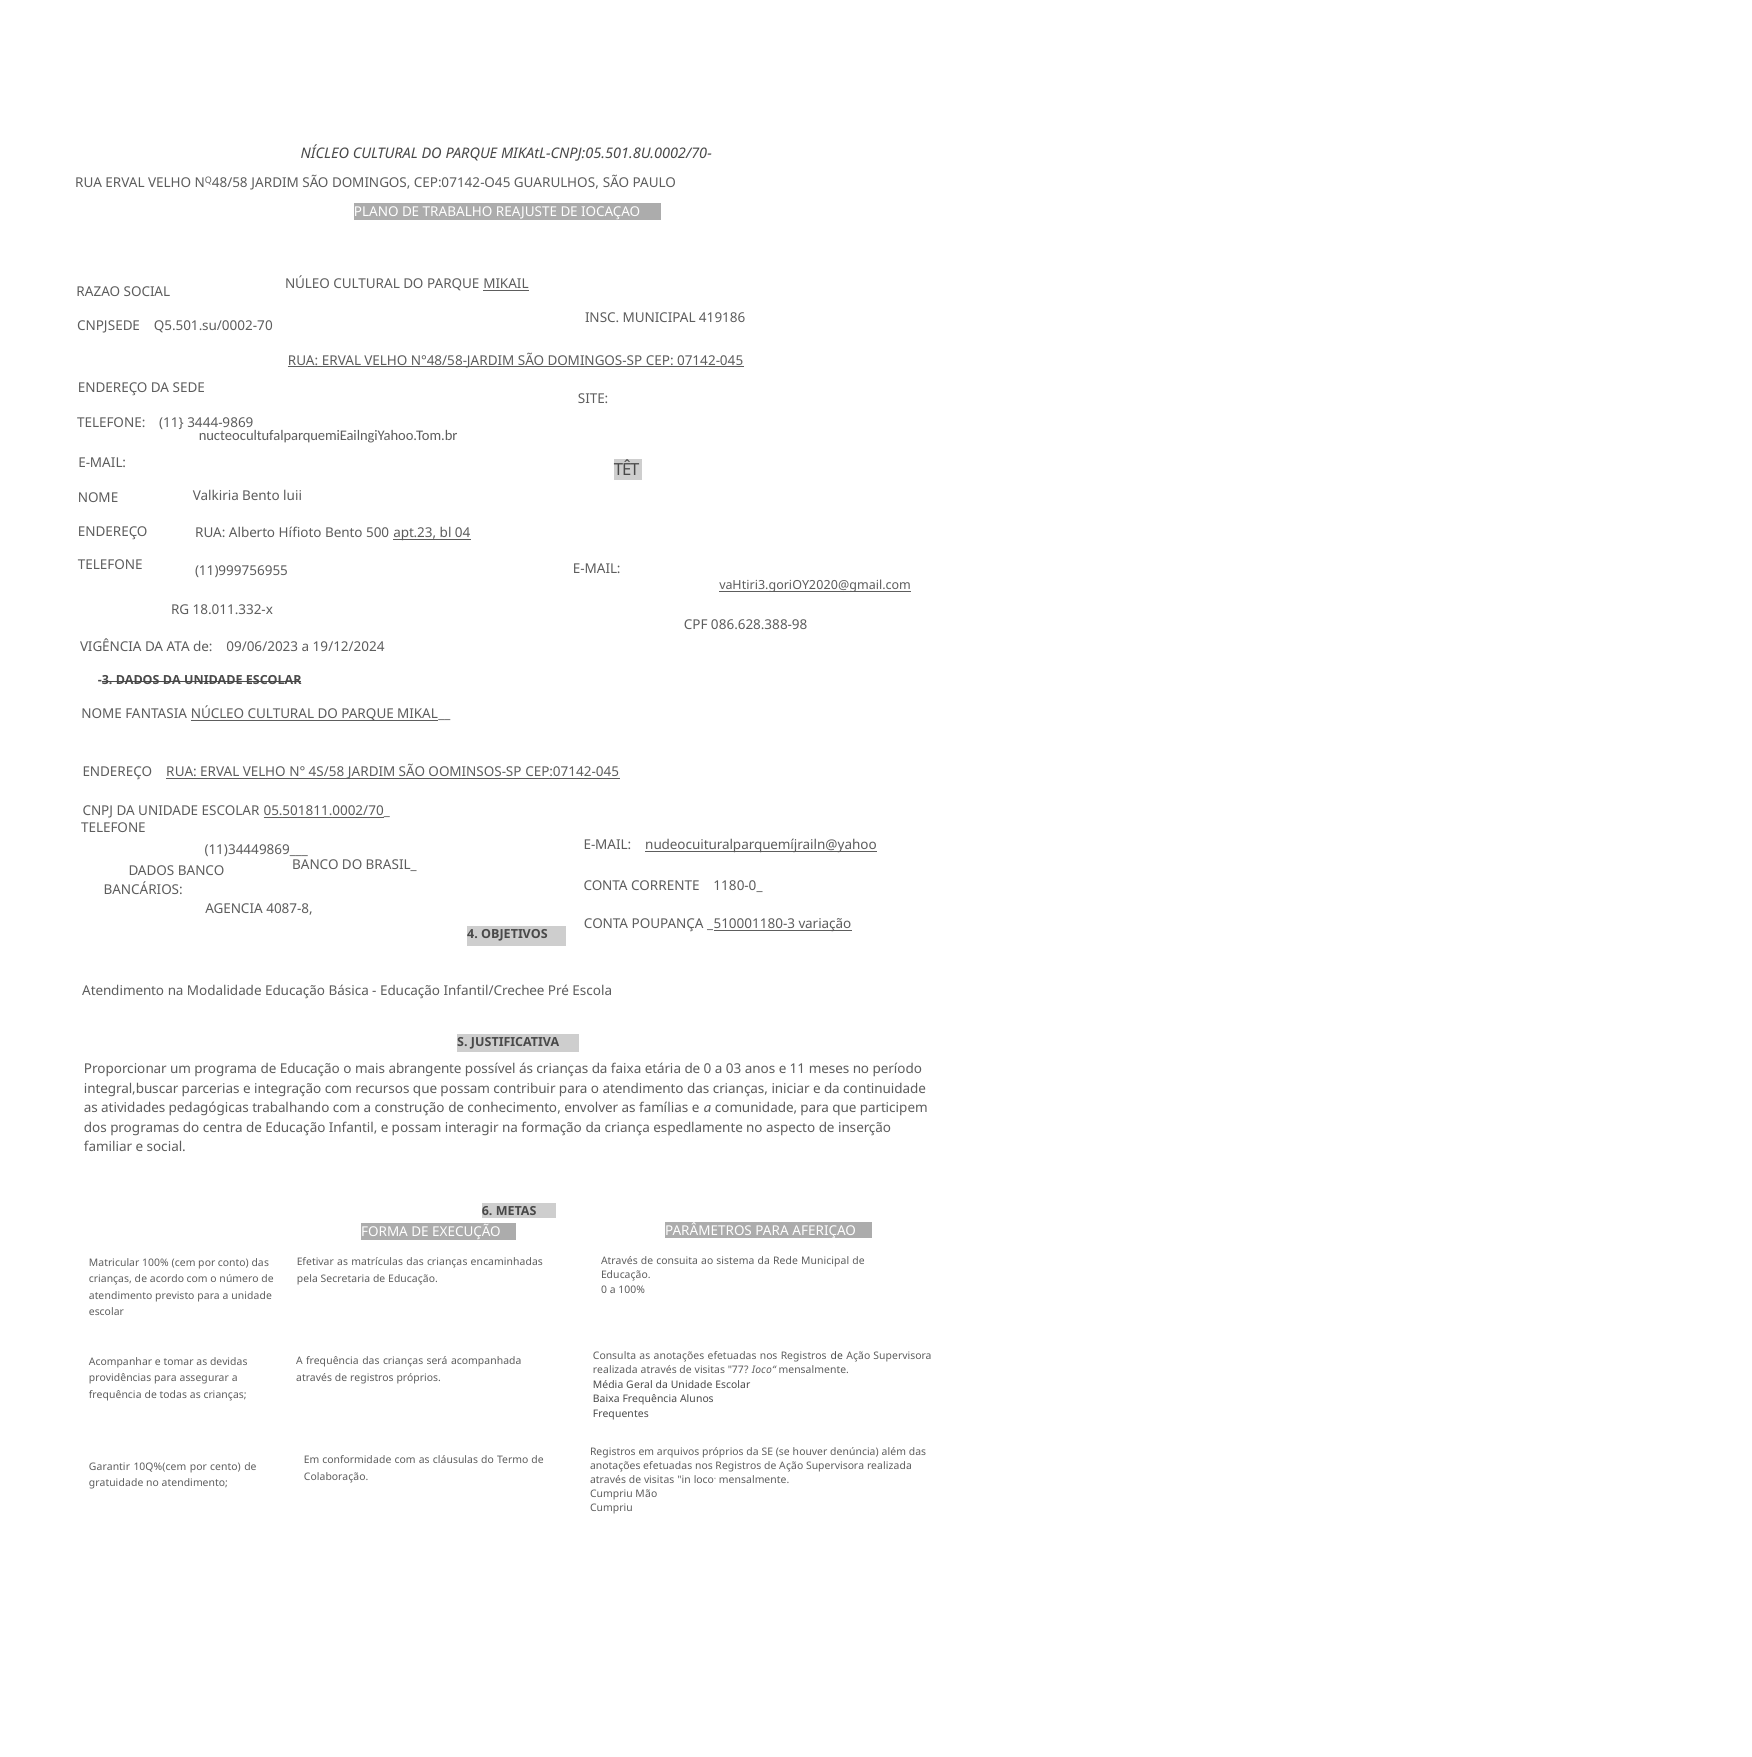

NÍCLEO CULTURAL DO PARQUE MIKAtL-CNPJ:05.501.8U.0002/70-
RUA ERVAL VELHO NQ48/58 JARDIM SÃO DOMINGOS, CEP:07142-O45 GUARULHOS, SÃO PAULO
PLANO DE TRABALHO REAJUSTE DE IOCAÇAO
NÚLEO CULTURAL DO PARQUE MIKAIL
RAZAO SOCIAL
INSC. MUNICIPAL 419186
CNPJSEDE Q5.501.su/0002-70
RUA: ERVAL VELHO N°48/58-JARDIM SÃO DOMINGOS-SP CEP: 07142-045
ENDEREÇO DA SEDE
SITE:
TELEFONE: (11} 3444-9869
nucteocultufalparquemiEailngiYahoo.Tom.br
E-MAIL:
TÊT
Valkiria Bento luii
NOME
ENDEREÇO
TELEFONE
RUA: Alberto Hífioto Bento 500 apt.23, bl 04
vaHtiri3.goriOY2020@gmail.com CPF 086.628.388-98
E-MAIL:
(11)999756955
RG 18.011.332-x
VIGÊNCIA DA ATA de: 09/06/2023 a 19/12/2024
-3. DADOS DA UNIDADE ESCOLAR
NOME FANTASIA NÚCLEO CULTURAL DO PARQUE MIKAL__
ENDEREÇO RUA: ERVAL VELHO N° 4S/58 JARDIM SÃO OOMINSOS-SP CEP:07142-045
CNPJ DA UNIDADE ESCOLAR 05.501811.0002/70_
E-MAIL: nudeocuituralparquemíjrailn@yahoo
TELEFONE
(11)34449869___
CONTA CORRENTE 1180-0_
BANCO DO BRASIL_
DADOS BANCO BANCÁRIOS:
CONTA POUPANÇA _510001180-3 variação
AGENCIA 4087-8,
4. OBJETIVOS
Atendimento na Modalidade Educação Básica - Educação Infantil/Crechee Pré Escola
S. JUSTIFICATIVA
Proporcionar um programa de Educação o mais abrangente possível ás crianças da faixa etária de 0 a 03 anos e 11 meses no período integral,buscar parcerias e integração com recursos que possam contribuir para o atendimento das crianças, iniciar e da continuidade as atividades pedagógicas trabalhando com a construção de conhecimento, envolver as famílias e a comunidade, para que participem dos programas do centra de Educação Infantil, e possam interagir na formação da criança espedlamente no aspecto de inserção familiar e social.
6. METAS
PARÂMETROS PARA AFERIÇAO
FORMA DE EXECUÇÃO
Efetivar as matrículas das crianças encaminhadas pela Secretaria de Educação.
Matricular 100% (cem por conto) das crianças, de acordo com o número de atendimento previsto para a unidade escolar
Através de consuita ao sistema da Rede Municipal de Educação.
0 a 100%
Consulta as anotações efetuadas nos Registros de Ação Supervisora realizada através de visitas "77? Ioco“ mensalmente.
Média Geral da Unidade Escolar Baixa Frequência Alunos Frequentes
A frequência das crianças será acompanhada através de registros próprios.
Acompanhar e tomar as devidas providências para assegurar a frequência de todas as crianças;
Registros em arquivos próprios da SE (se houver denúncia) além das anotações efetuadas nos Registros de Ação Supervisora realizada através de visitas "in loco- mensalmente.
Cumpriu Mão Cumpriu
Em conformidade com as cláusulas do Termo de Colaboração.
Garantir 10Q%(cem por cento) de gratuidade no atendimento;